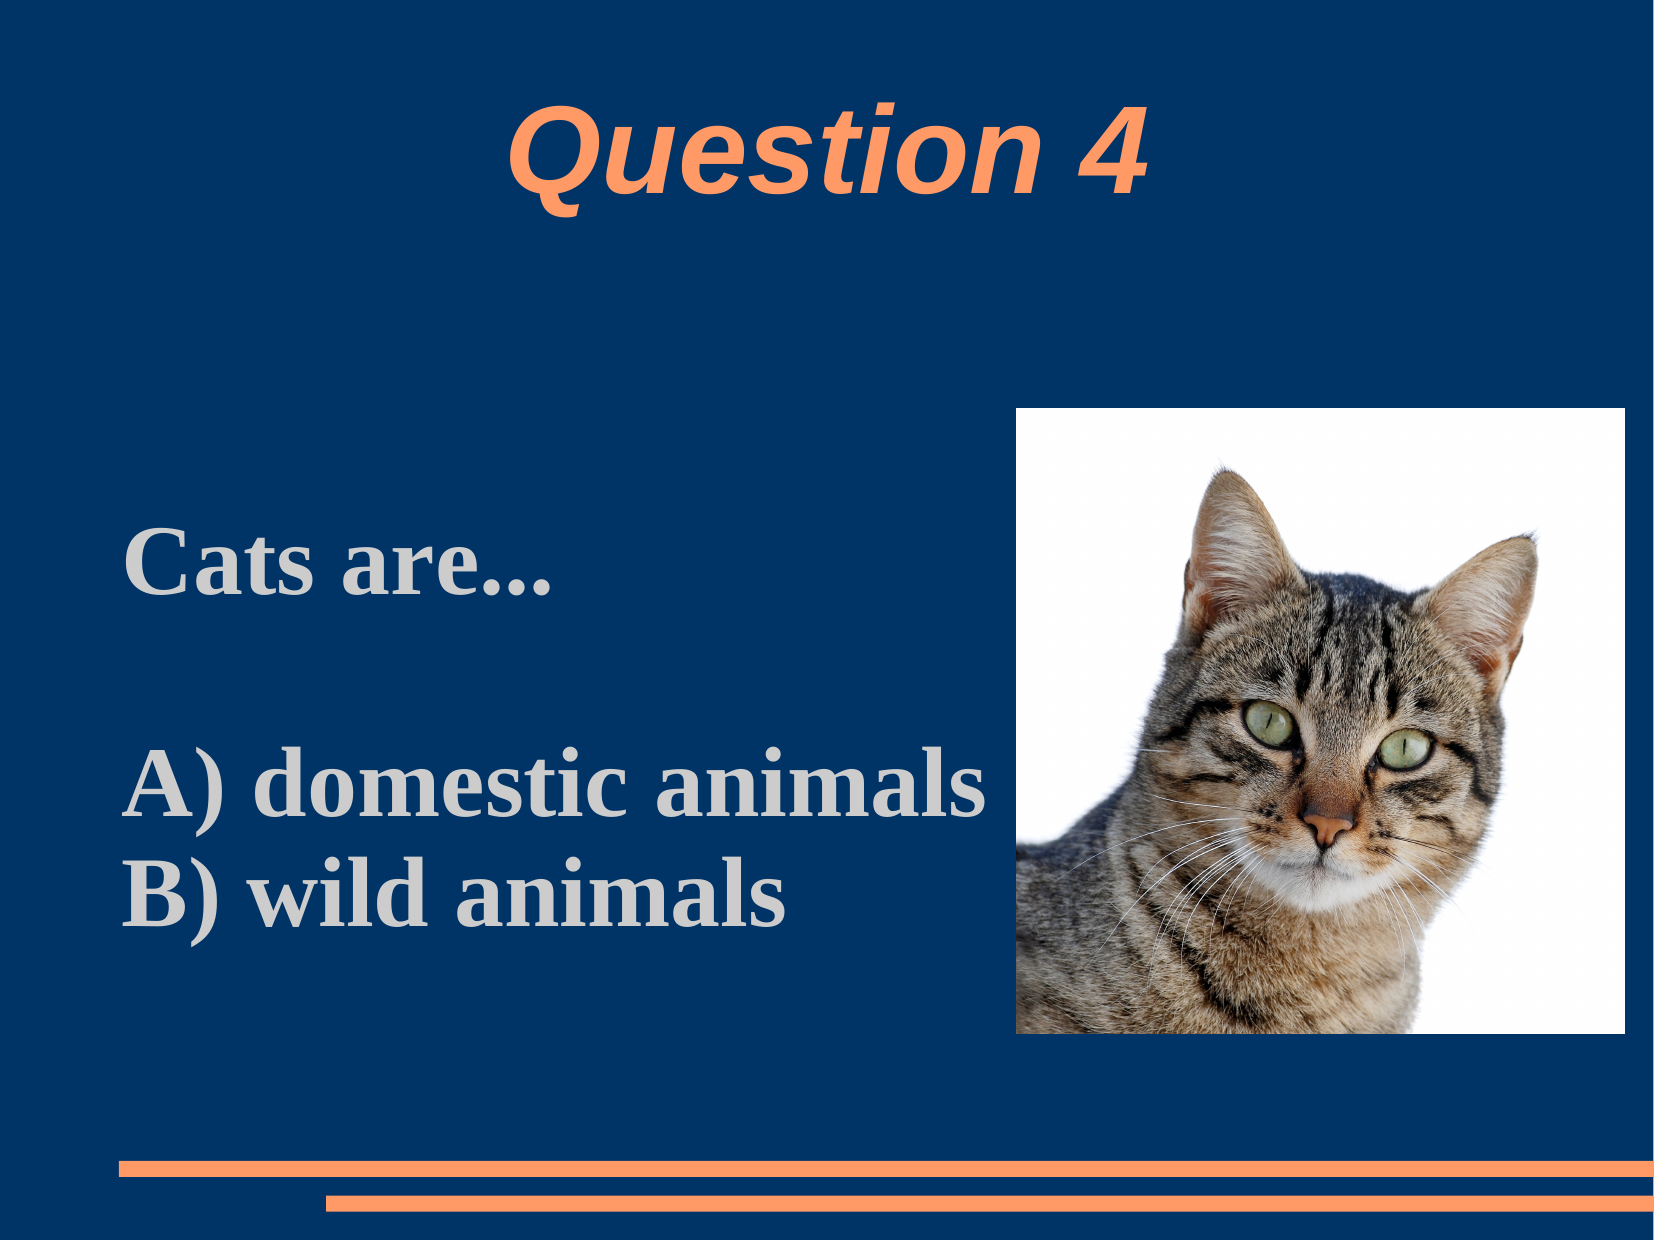

# Question 4
Cats are...
A) domestic animals
B) wild animals